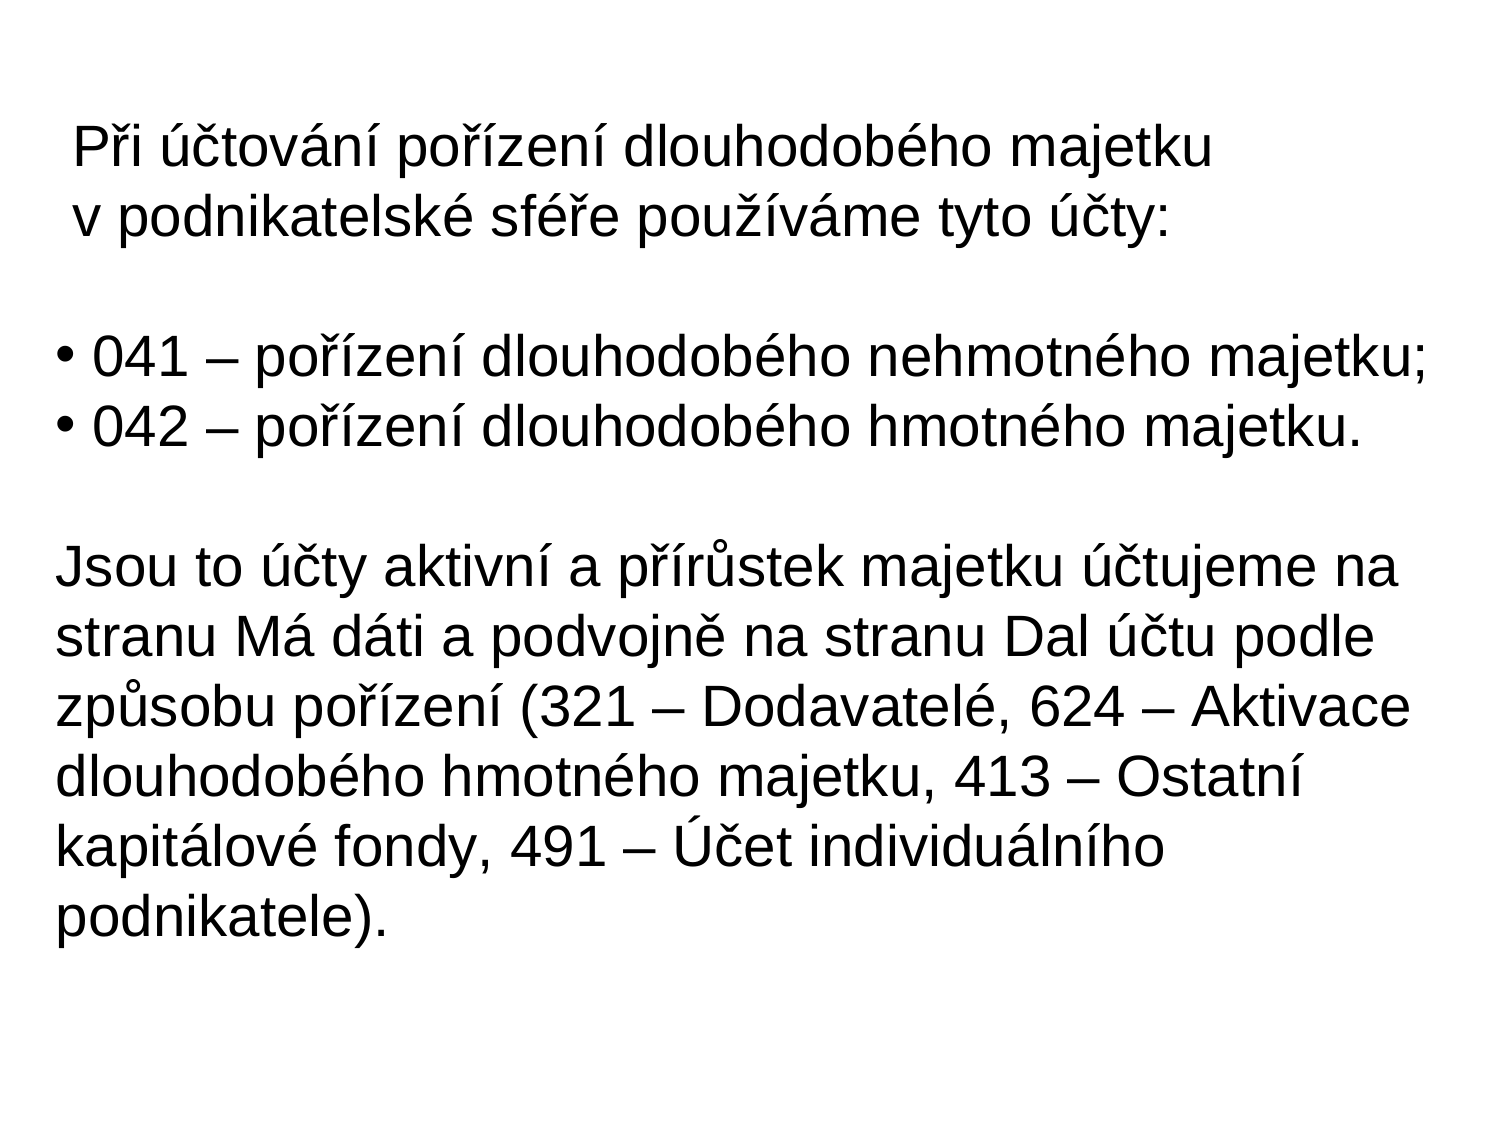

Při účtování pořízení dlouhodobého majetku
 v podnikatelské sféře používáme tyto účty:
 041 – pořízení dlouhodobého nehmotného majetku;
 042 – pořízení dlouhodobého hmotného majetku.
Jsou to účty aktivní a přírůstek majetku účtujeme na stranu Má dáti a podvojně na stranu Dal účtu podle způsobu pořízení (321 – Dodavatelé, 624 – Aktivace dlouhodobého hmotného majetku, 413 – Ostatní kapitálové fondy, 491 – Účet individuálního podnikatele).